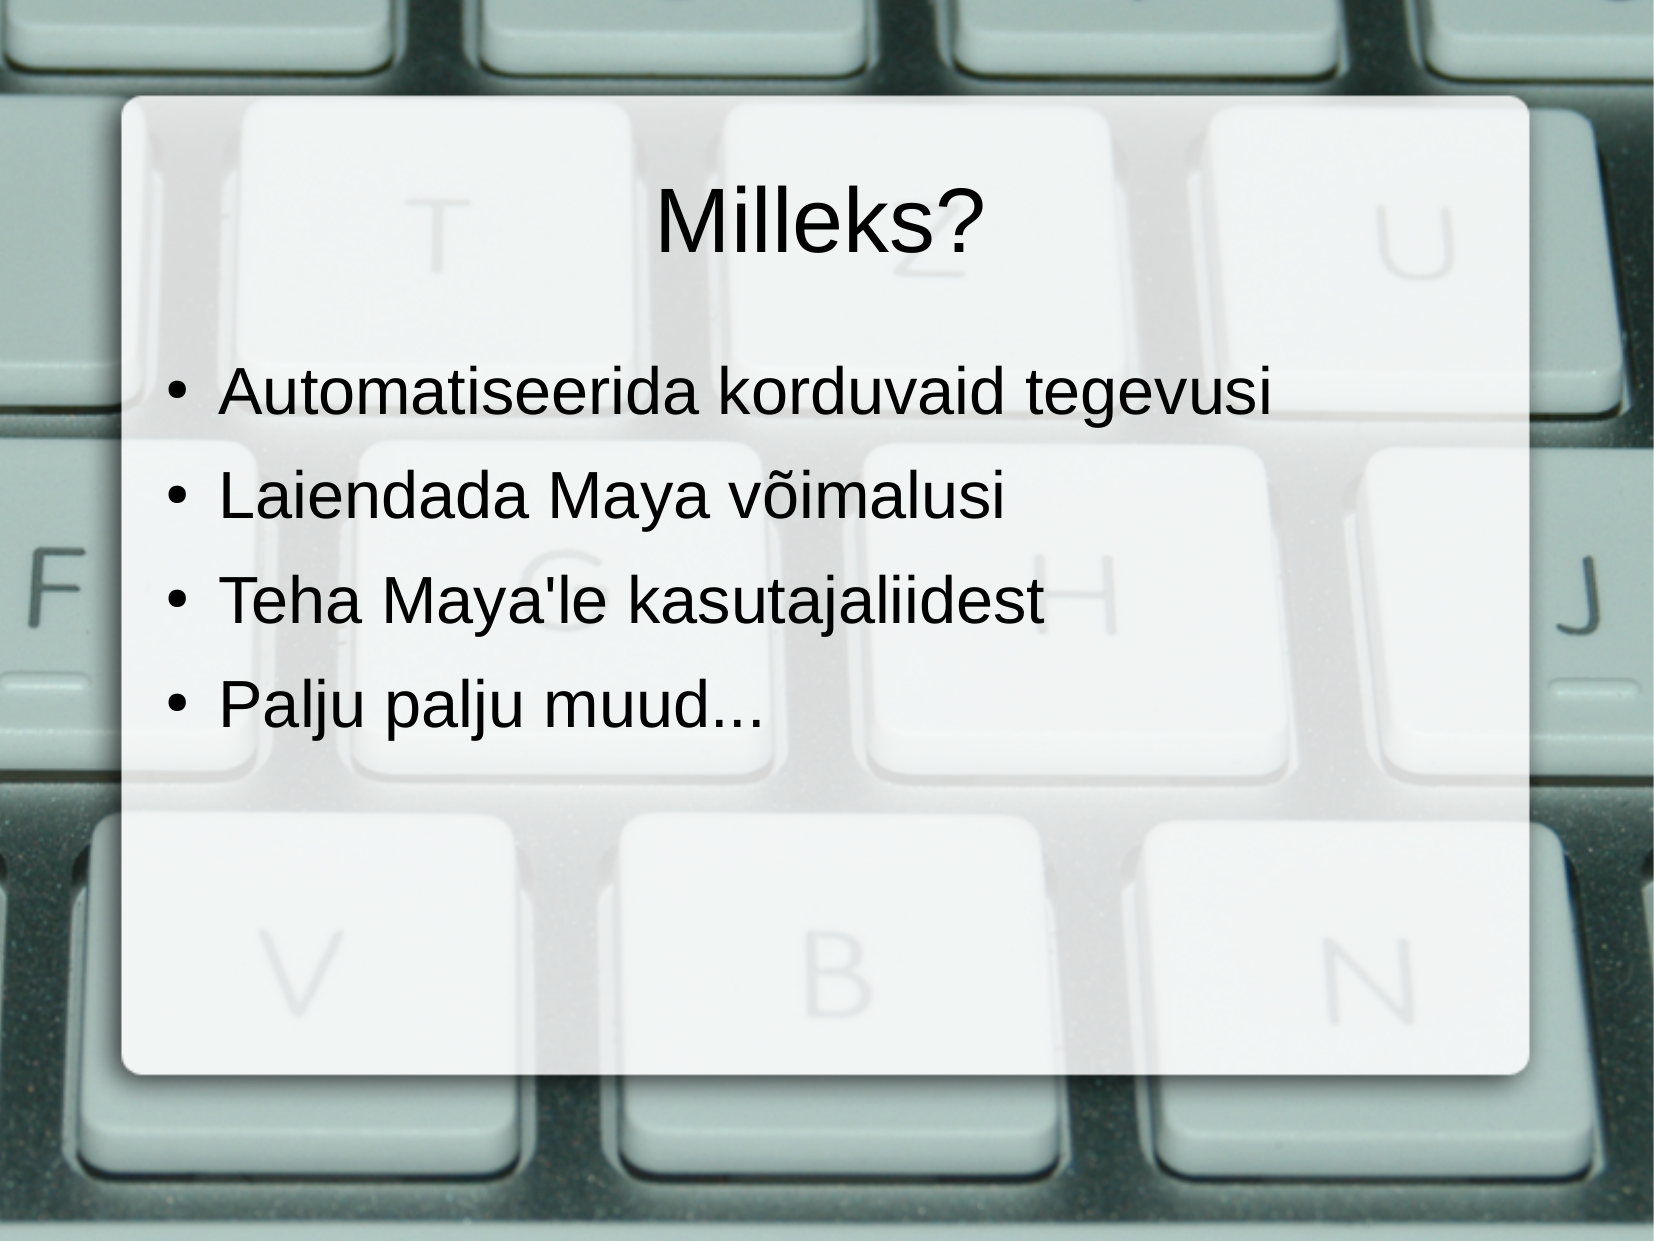

# Milleks?
Automatiseerida korduvaid tegevusi
Laiendada Maya võimalusi
Teha Maya'le kasutajaliidest
Palju palju muud...